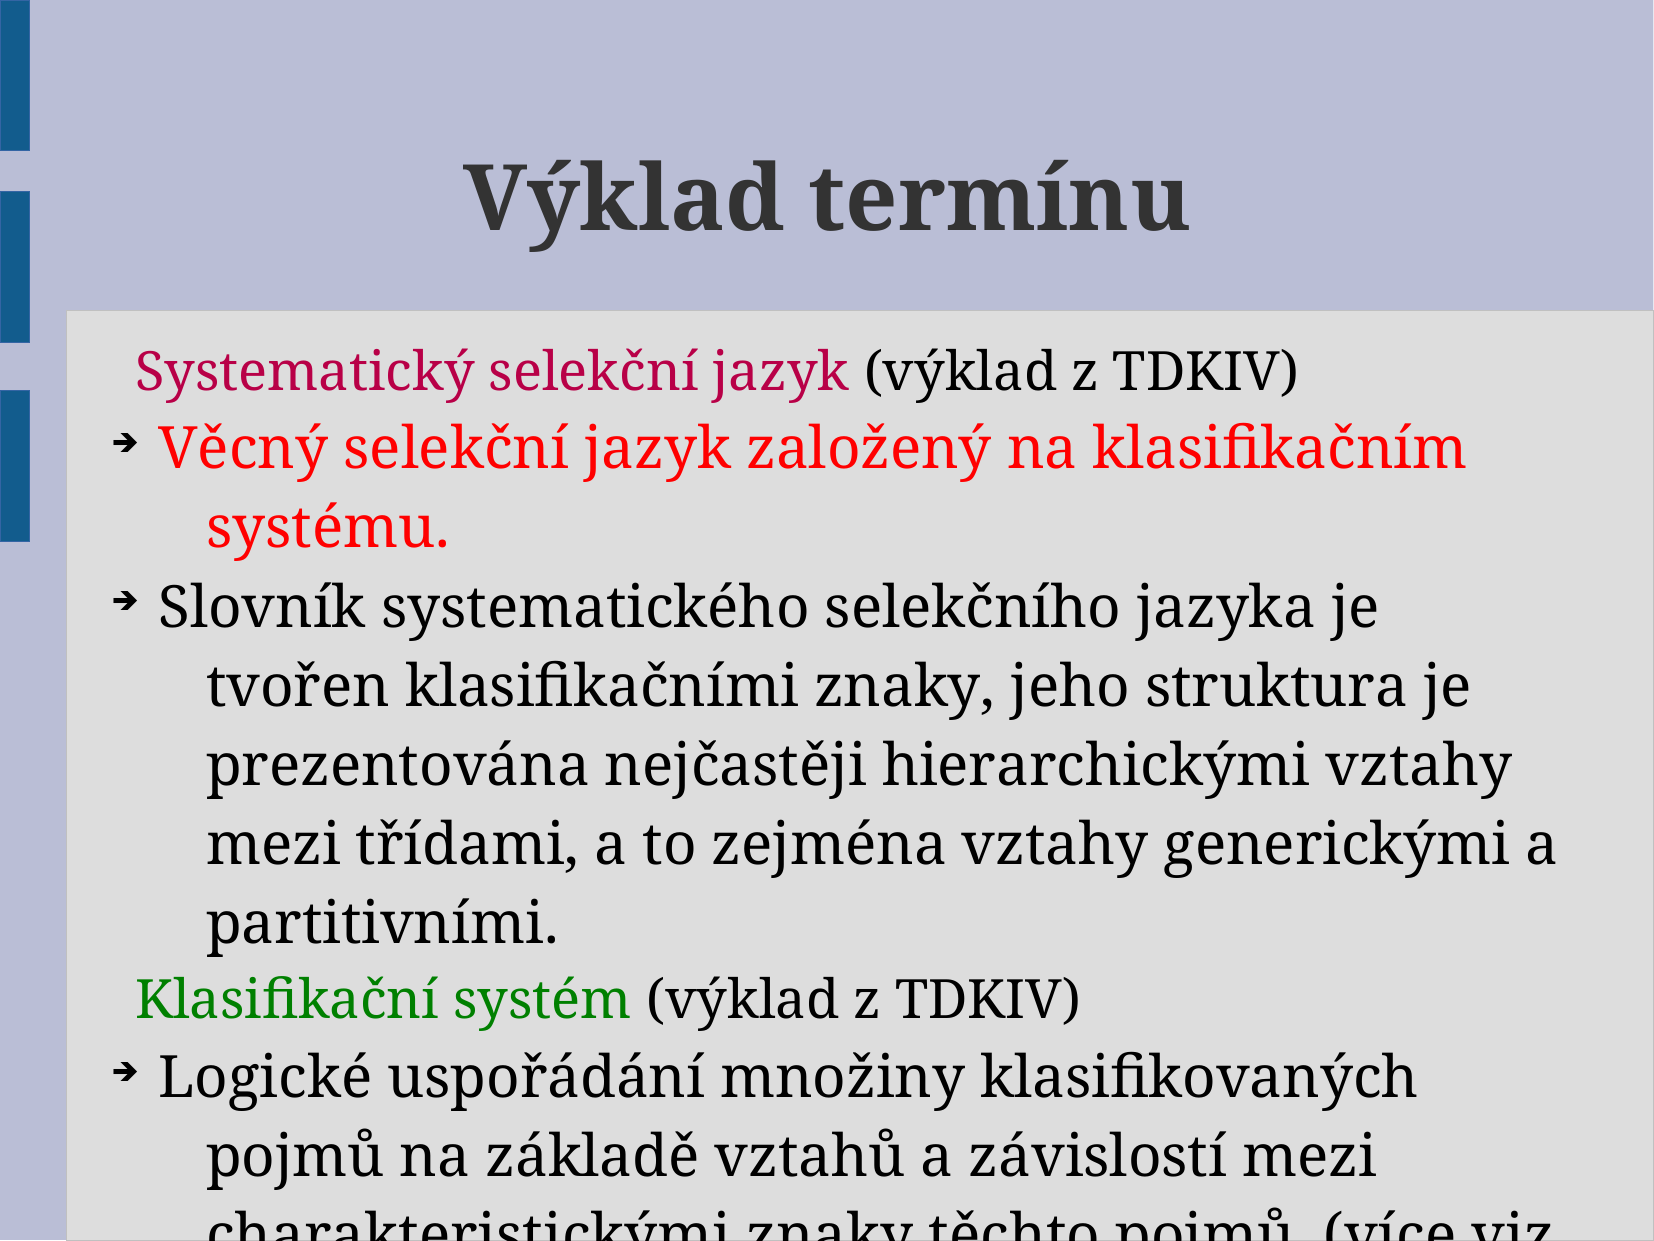

# Výklad termínu
Systematický selekční jazyk (výklad z TDKIV)
Věcný selekční jazyk založený na klasifikačním systému.
Slovník systematického selekčního jazyka je tvořen klasifikačními znaky, jeho struktura je prezentována nejčastěji hierarchickými vztahy mezi třídami, a to zejména vztahy generickými a partitivními.
Klasifikační systém (výklad z TDKIV)
Logické uspořádání množiny klasifikovaných pojmů na základě vztahů a závislostí mezi charakteristickými znaky těchto pojmů. (více viz výklad TDKIV).